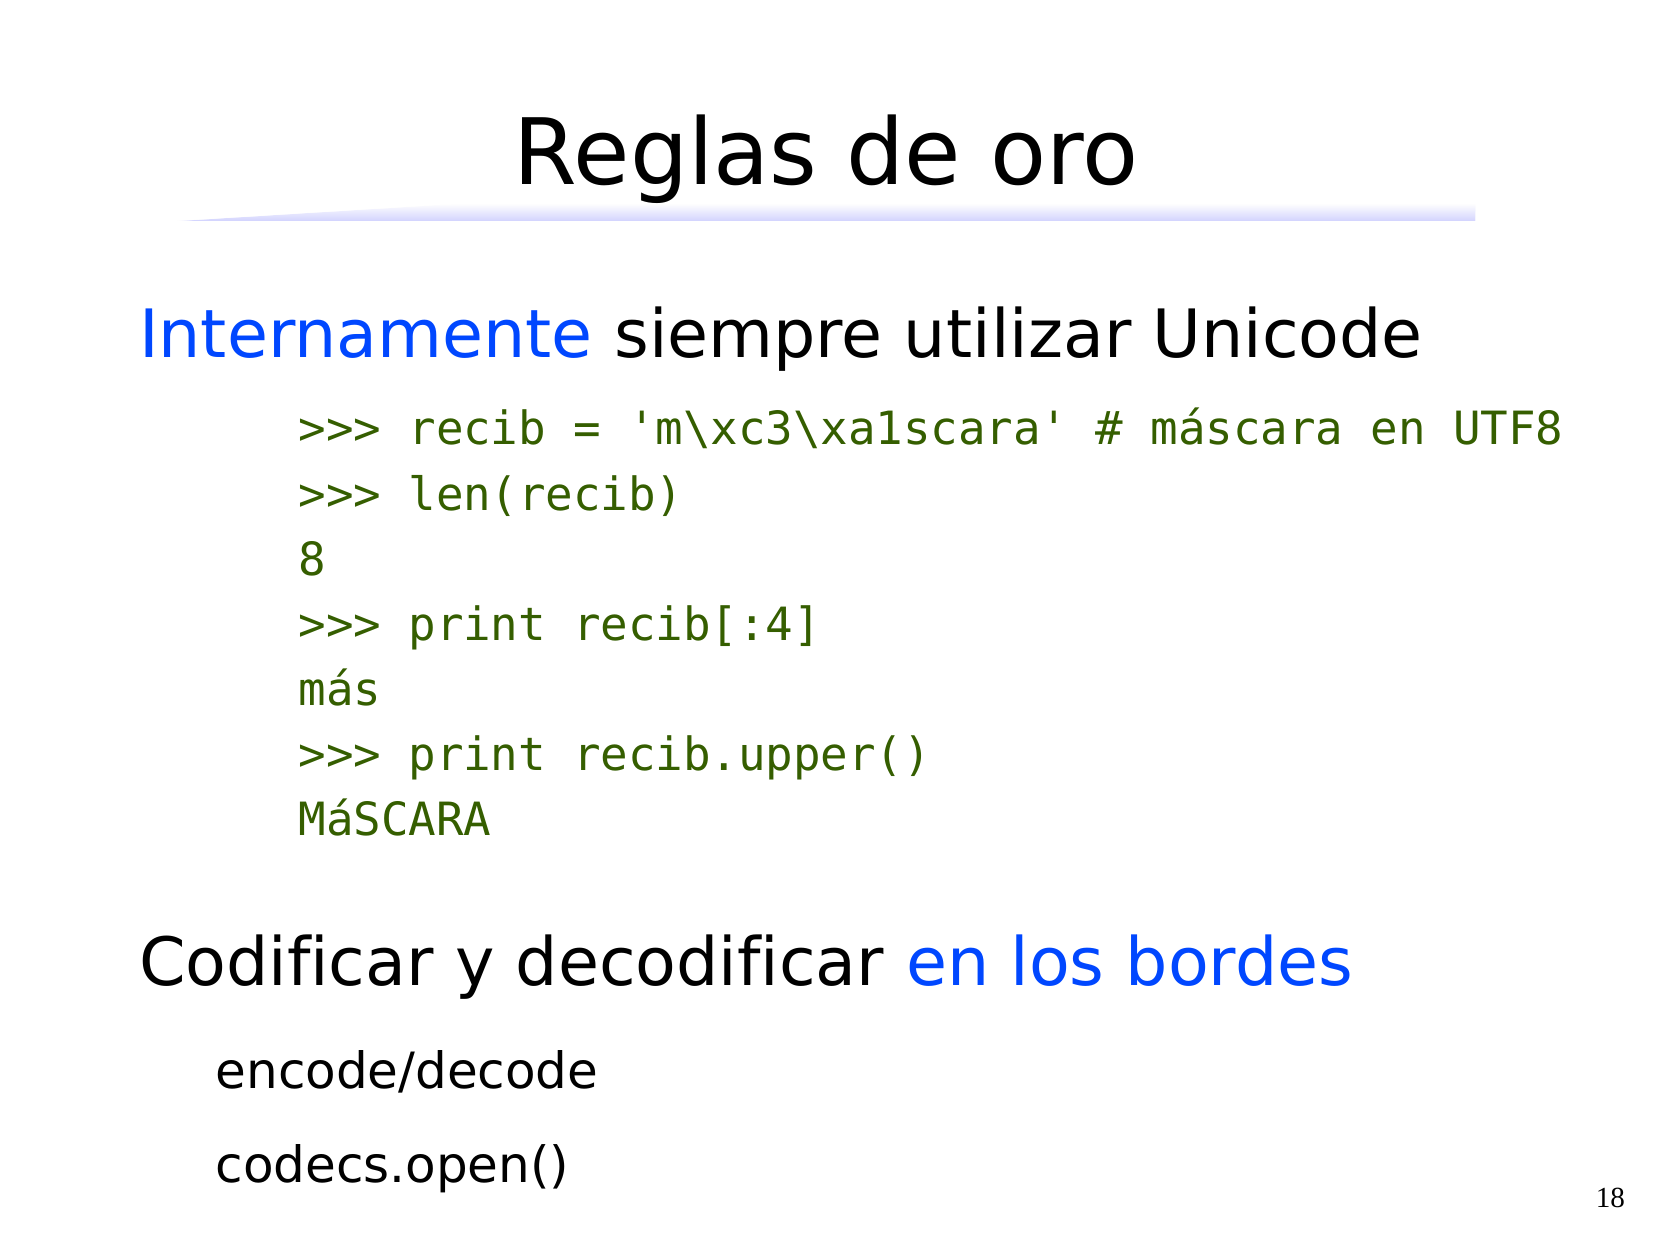

# Reglas de oro
Internamente siempre utilizar Unicode
>>> recib = 'm\xc3\xa1scara' # máscara en UTF8
>>> len(recib)
8
>>> print recib[:4]
más
>>> print recib.upper()
MáSCARA
Codificar y decodificar en los bordes
encode/decode
codecs.open()
18